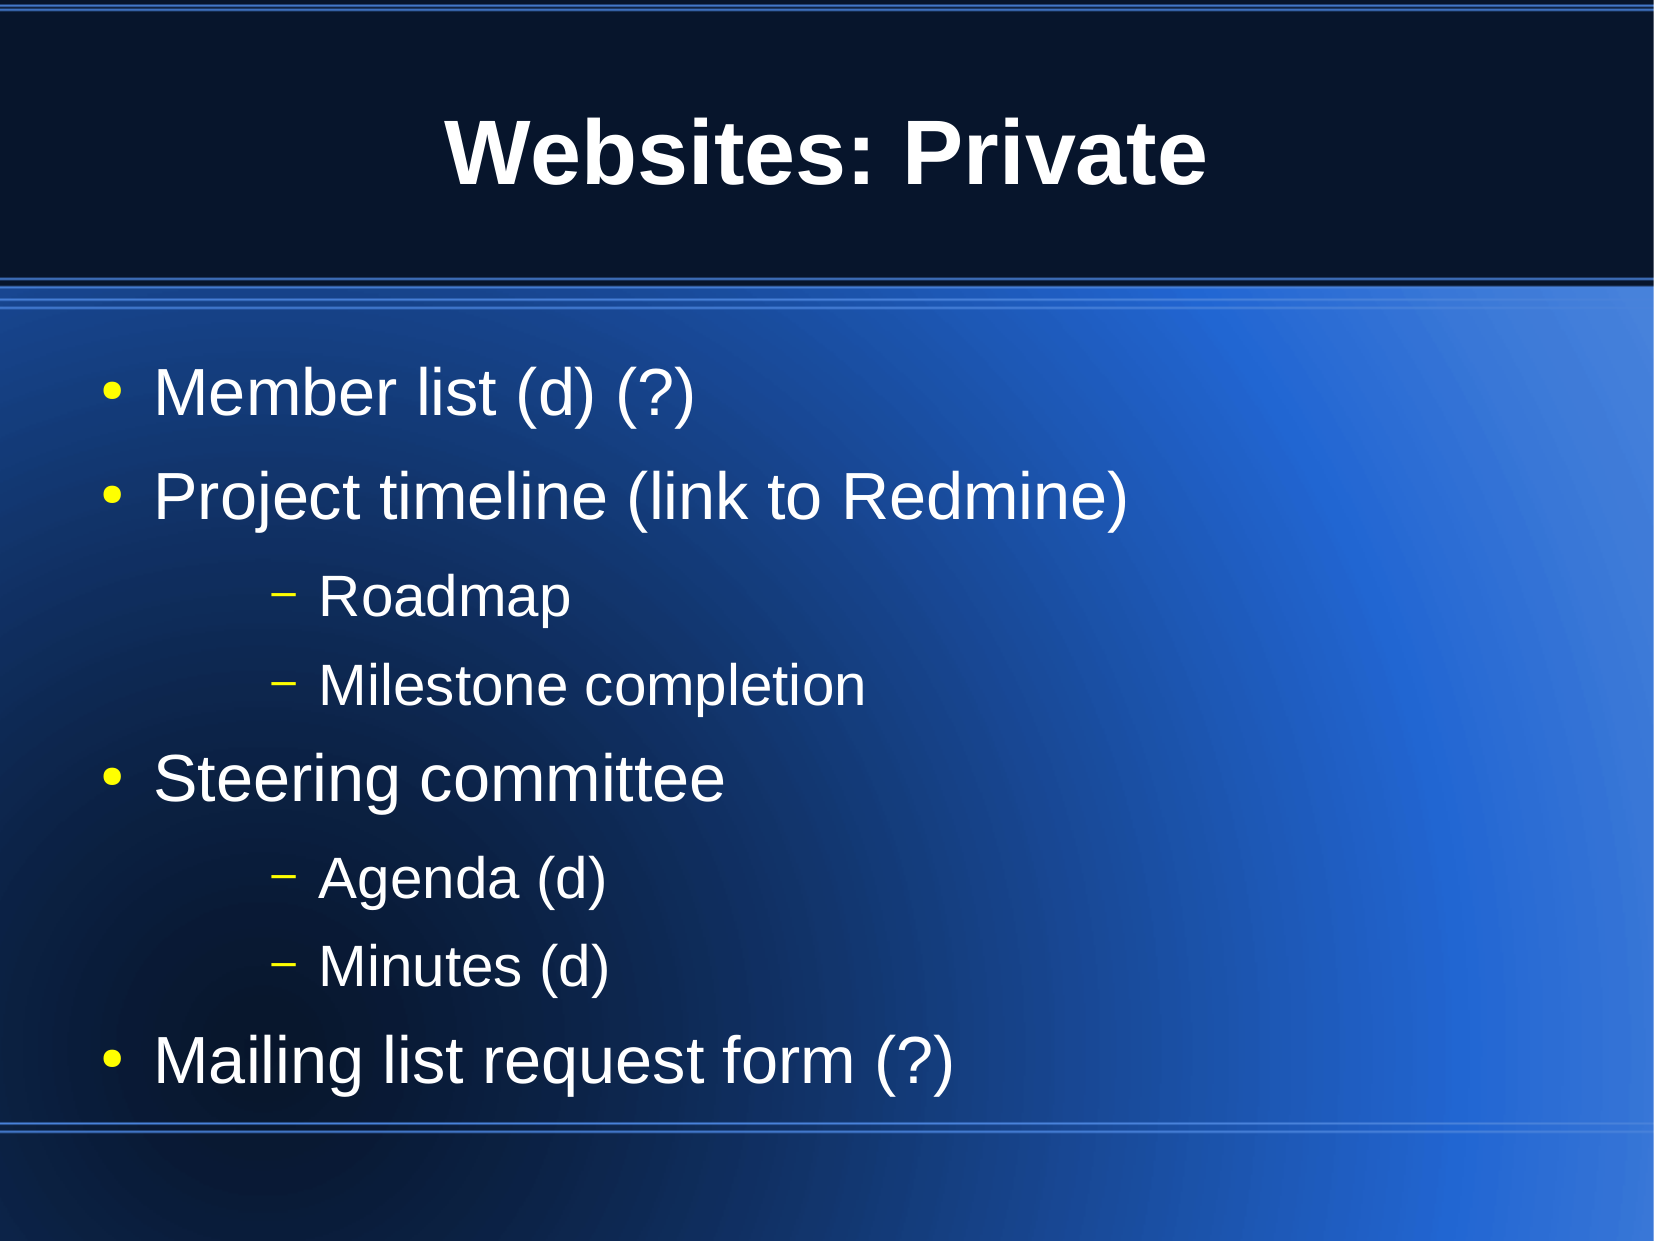

# Websites: Private
Member list (d) (?)
Project timeline (link to Redmine)
Roadmap
Milestone completion
Steering committee
Agenda (d)
Minutes (d)
Mailing list request form (?)